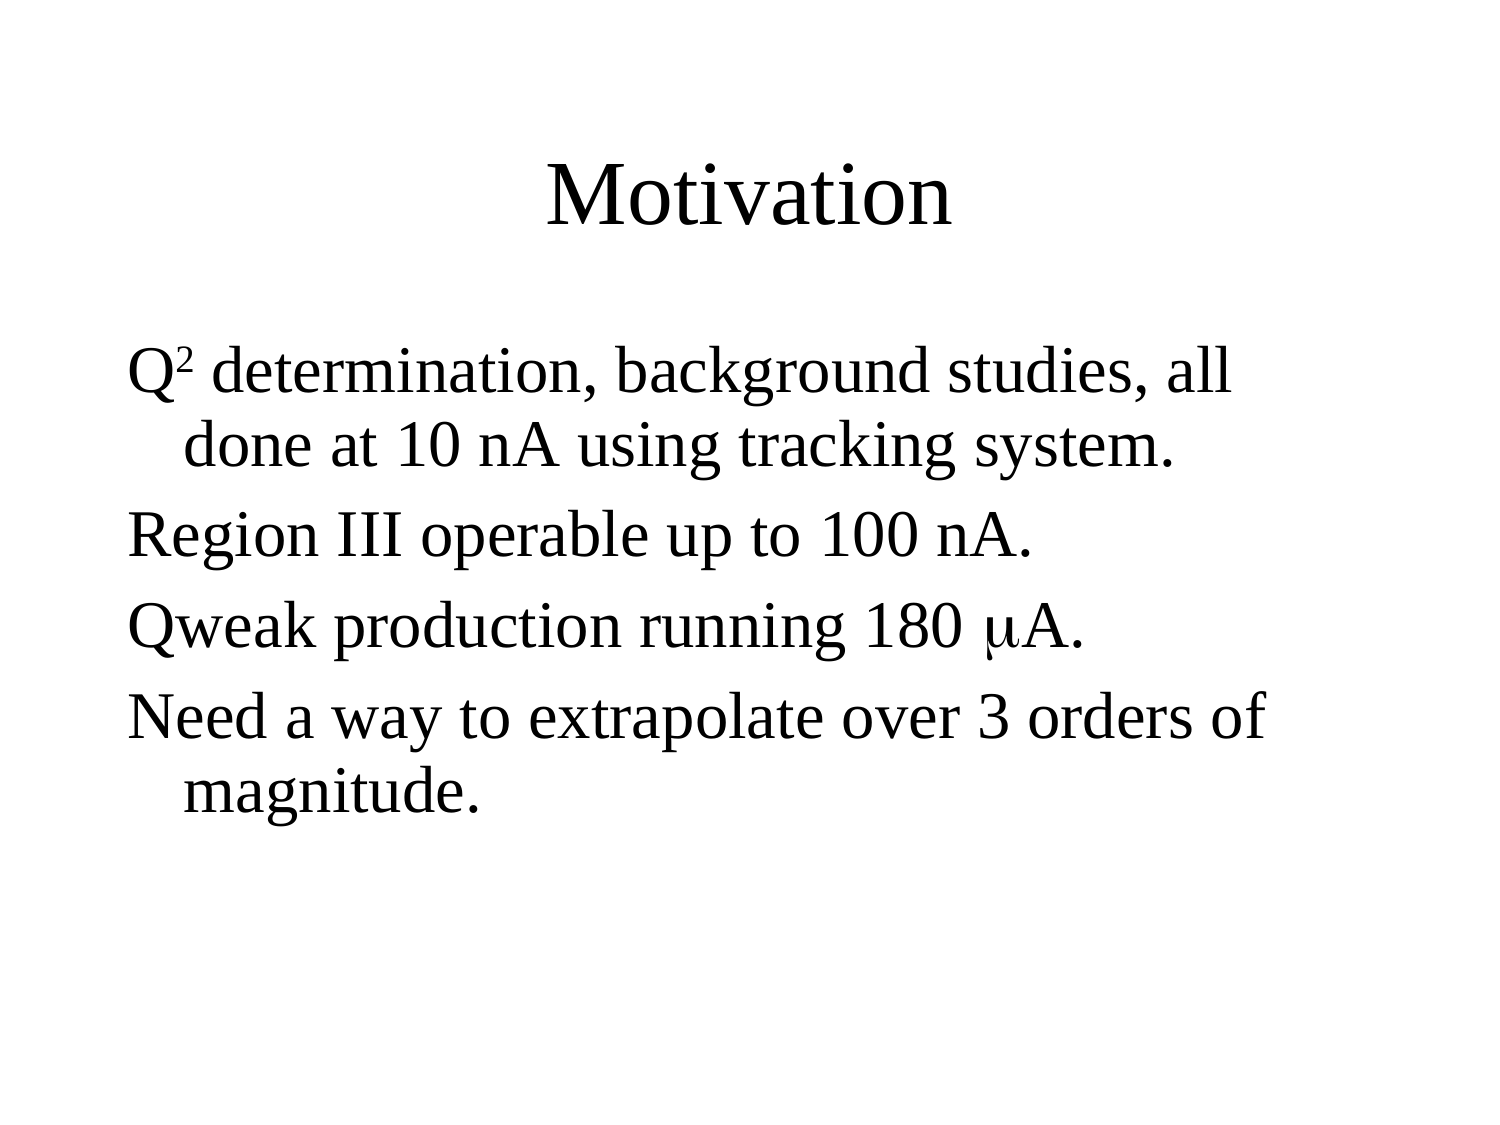

# Motivation
Q2 determination, background studies, all done at 10 nA using tracking system.
Region III operable up to 100 nA.
Qweak production running 180 A.
Need a way to extrapolate over 3 orders of magnitude.